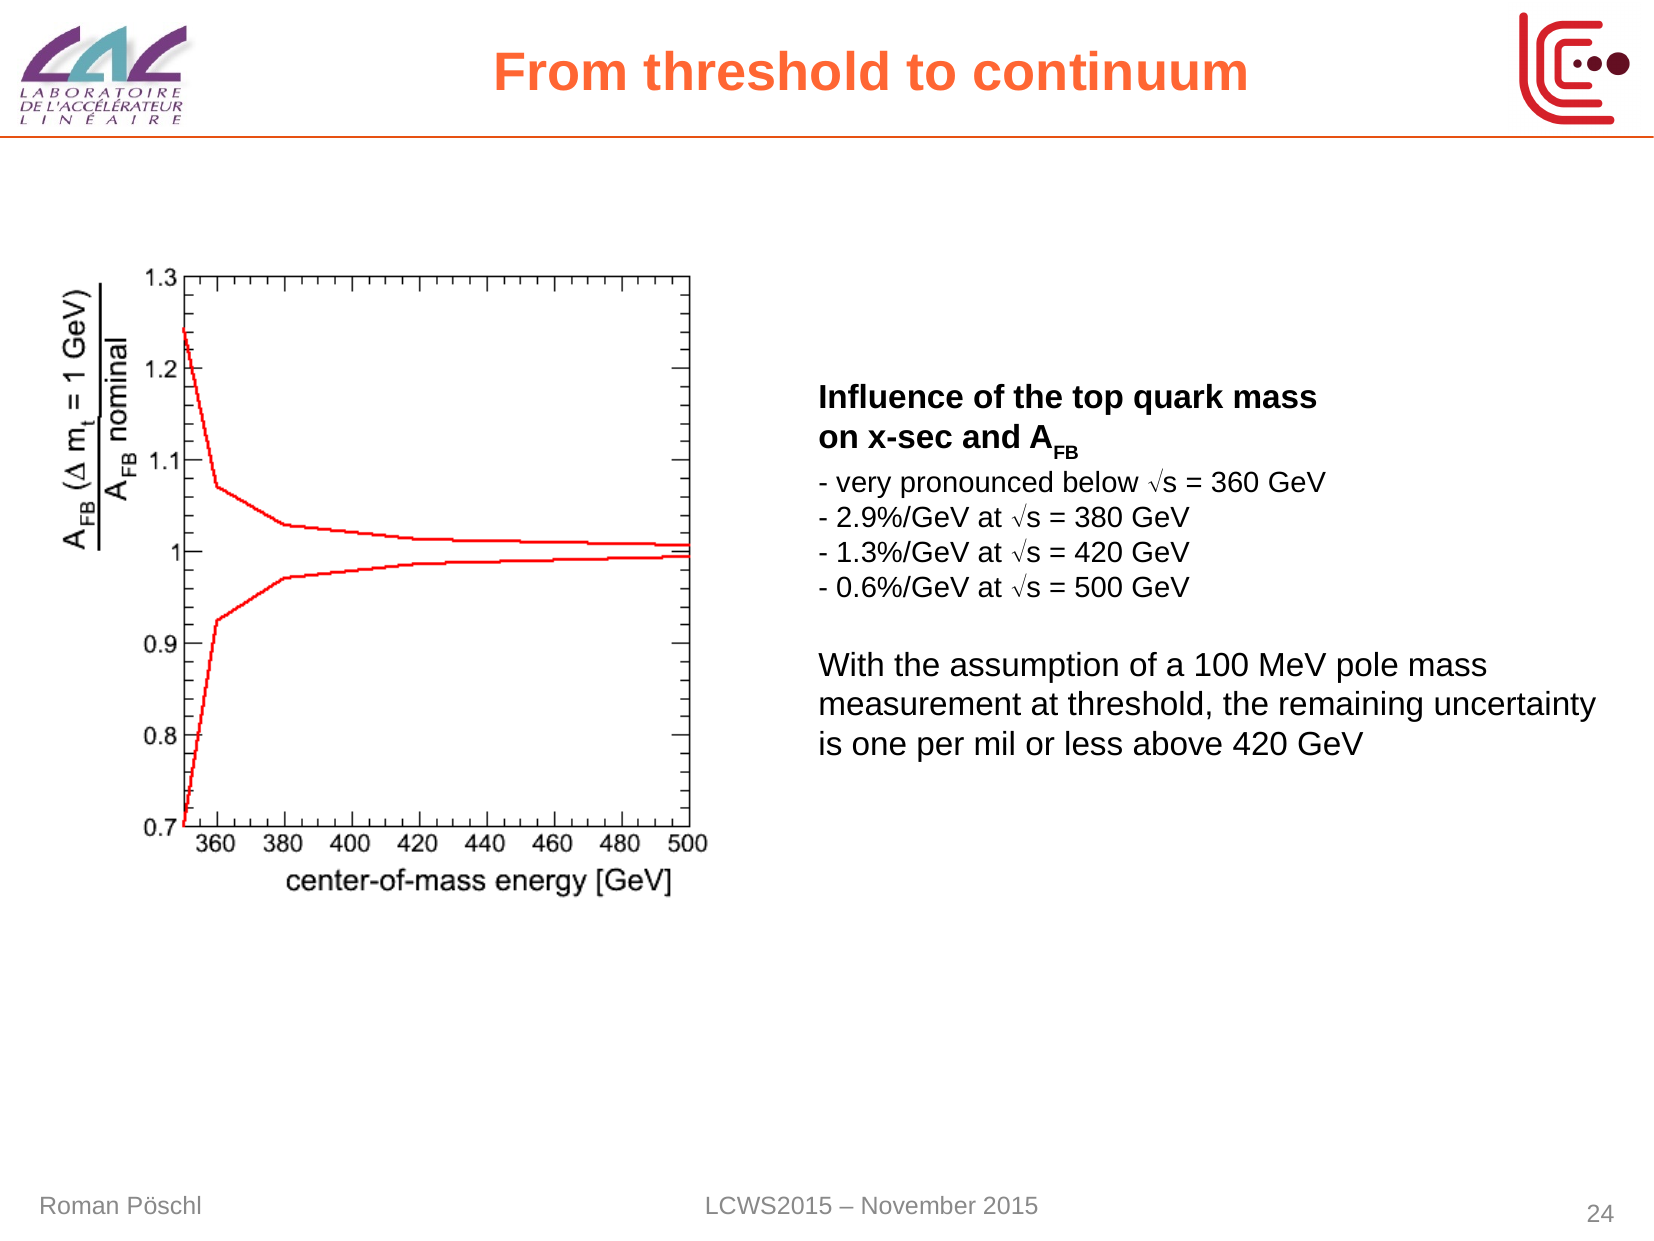

# From threshold to continuum
Influence of the top quark mass
on x-sec and AFB
- very pronounced below √s = 360 GeV
- 2.9%/GeV at √s = 380 GeV
- 1.3%/GeV at √s = 420 GeV
- 0.6%/GeV at √s = 500 GeV
With the assumption of a 100 MeV pole mass
measurement at threshold, the remaining uncertainty
is one per mil or less above 420 GeV